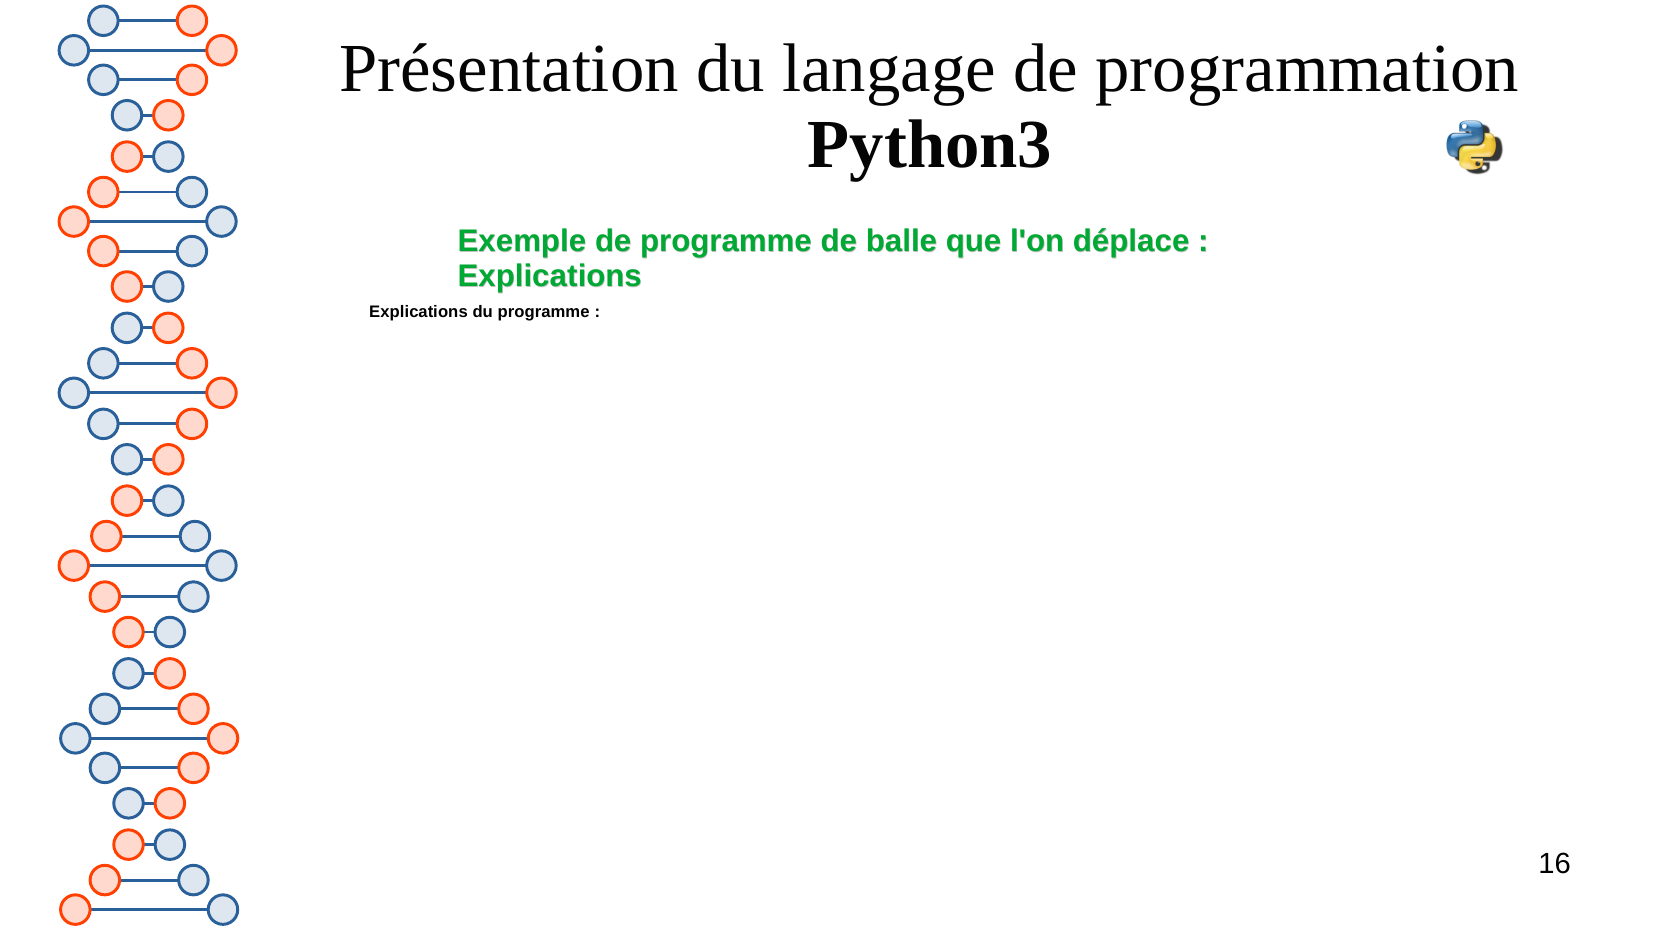

# Présentation du langage de programmation Python3
Exemple de programme de balle que l'on déplace : Explications
Explications du programme :
16